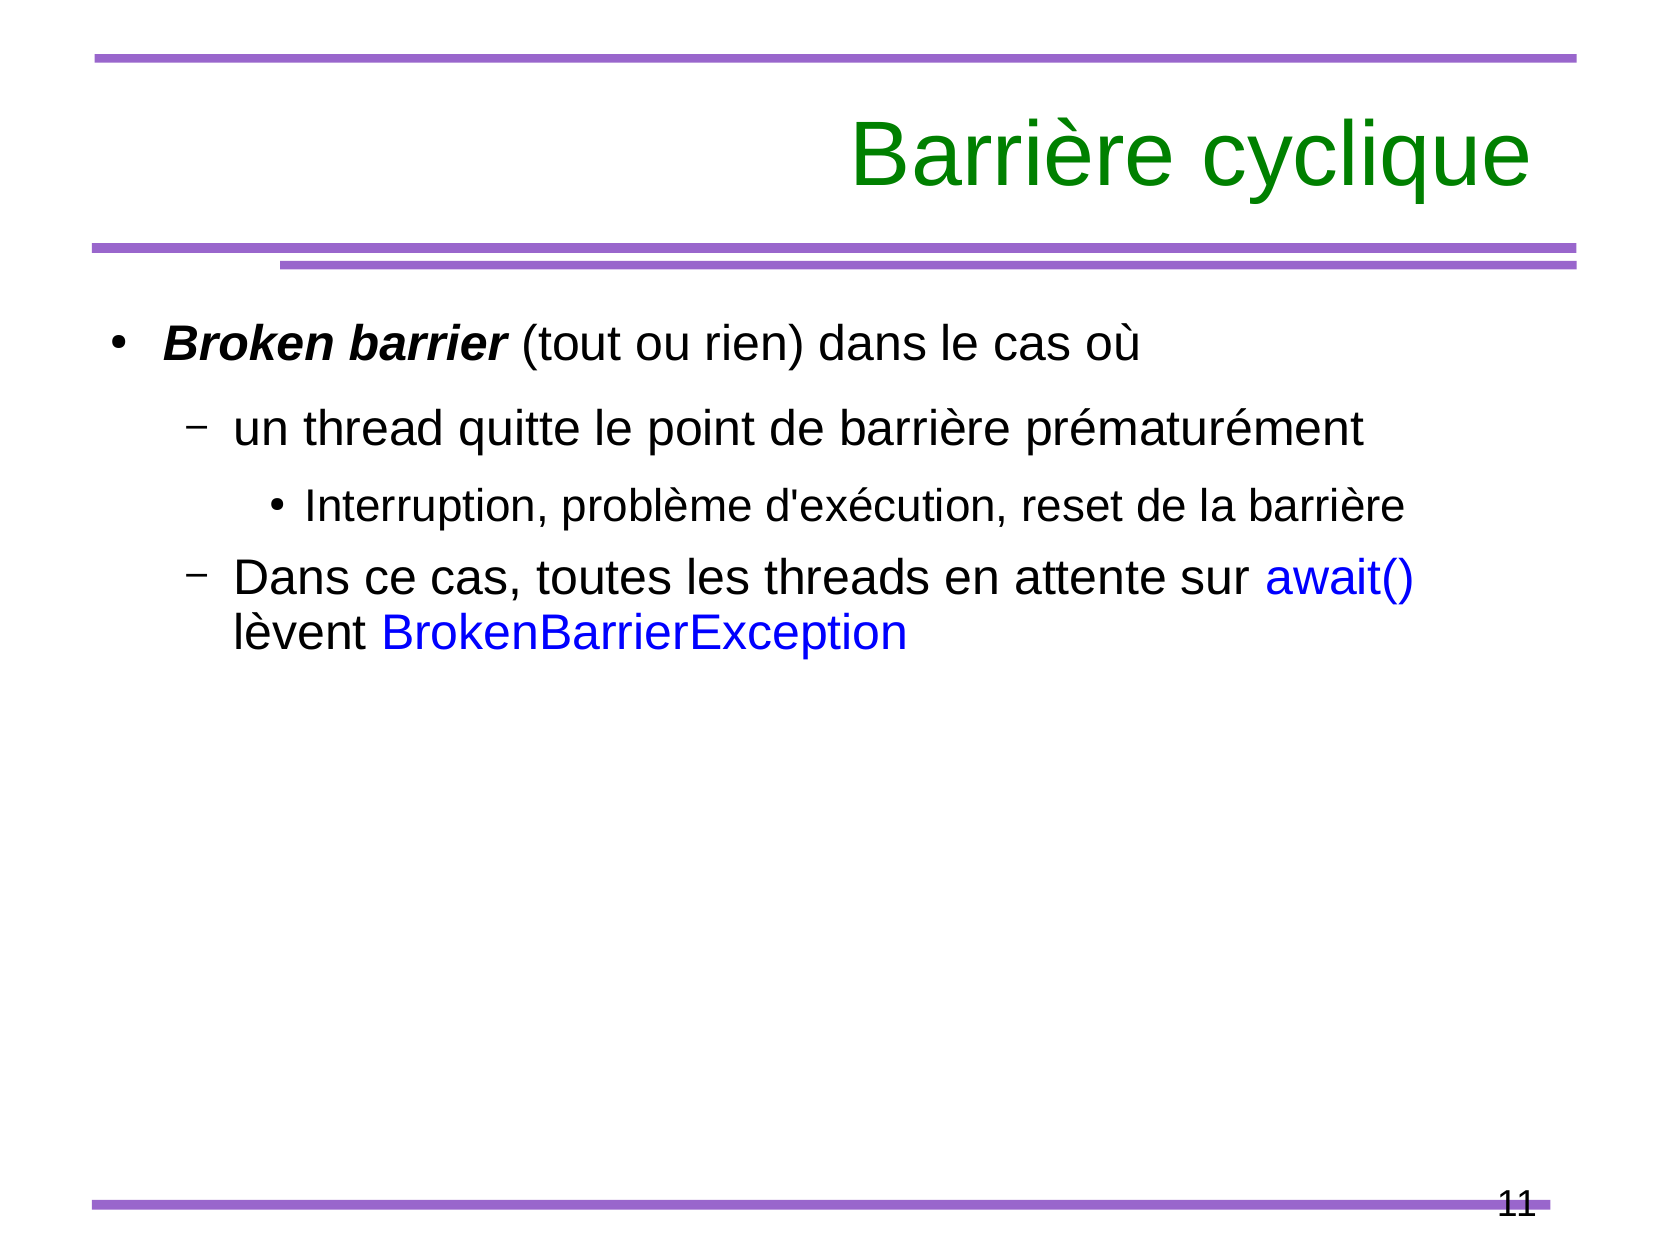

# Barrière cyclique
Broken barrier (tout ou rien) dans le cas où
un thread quitte le point de barrière prématurément
Interruption, problème d'exécution, reset de la barrière
Dans ce cas, toutes les threads en attente sur await() lèvent BrokenBarrierException